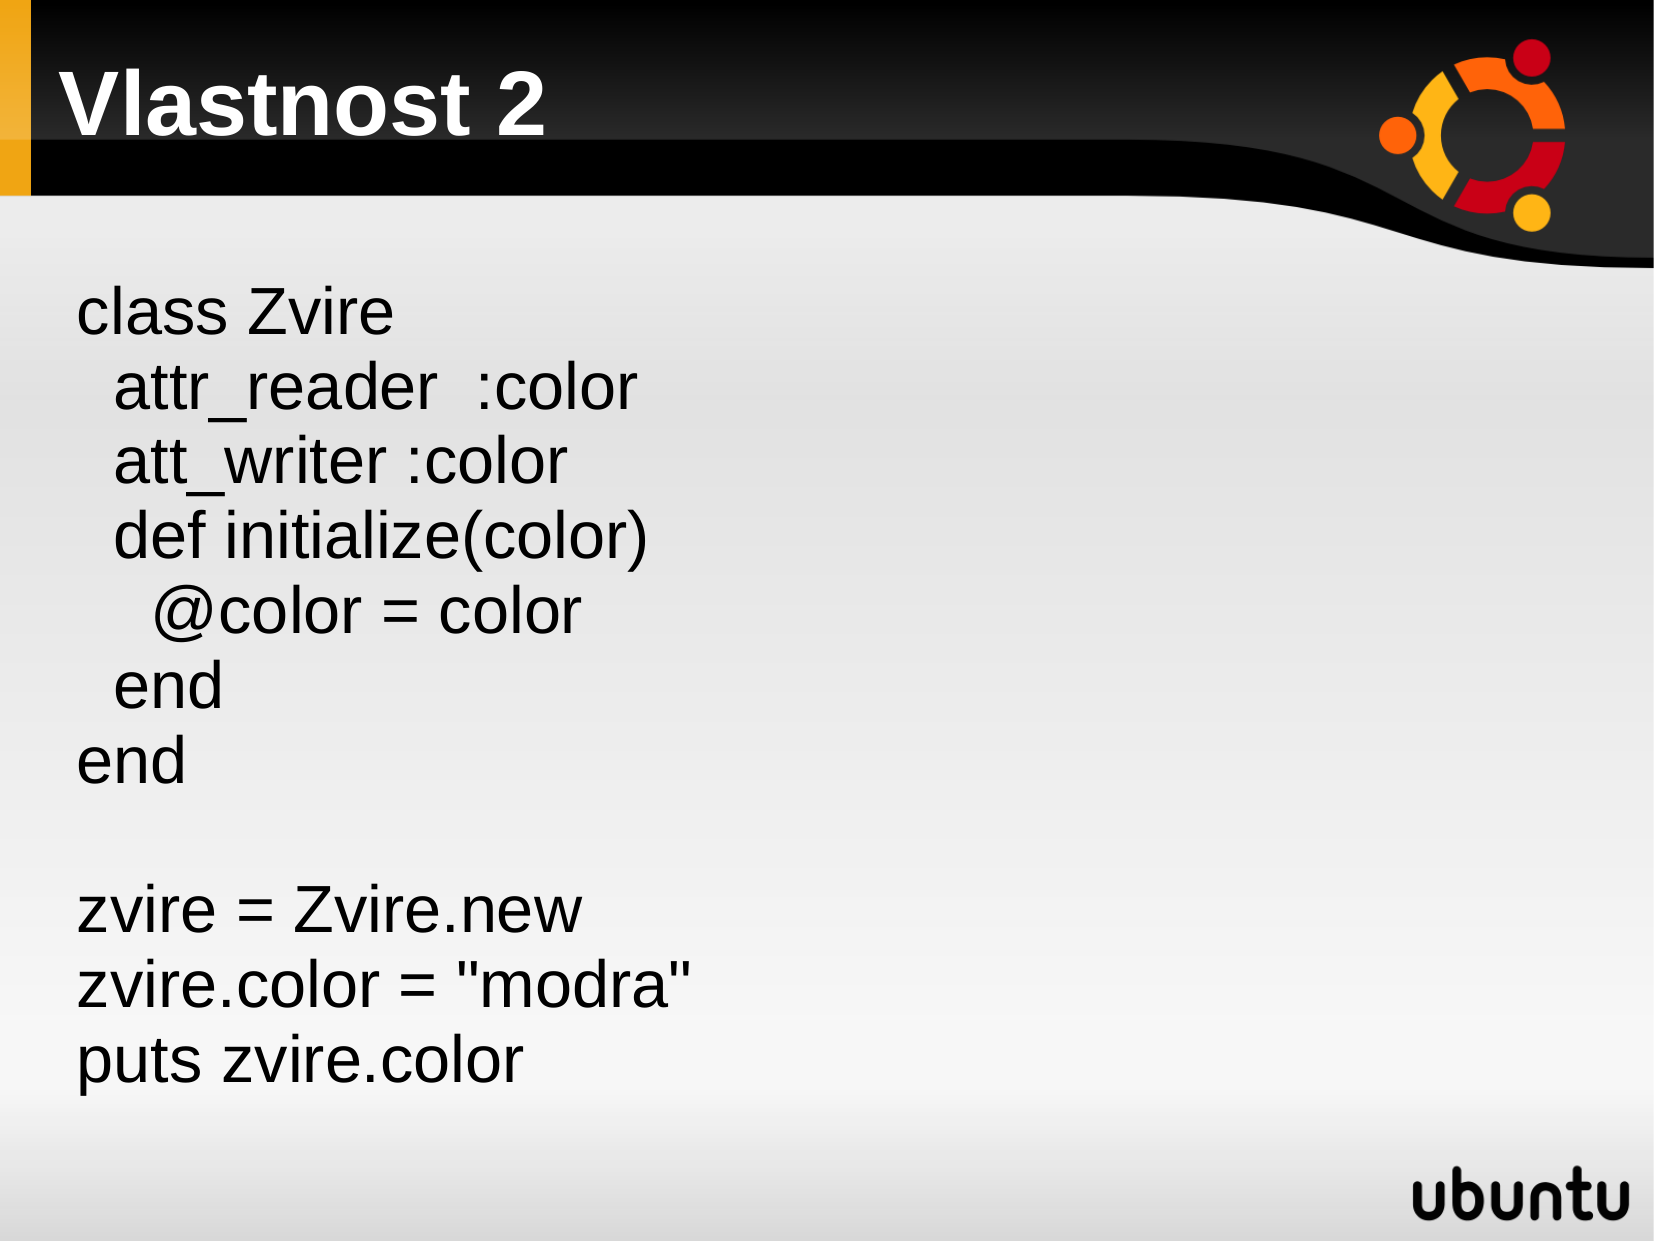

# Vlastnost 2
class Zvire
 attr_reader :color
 att_writer :color
 def initialize(color)
 @color = color
 end
end
zvire = Zvire.new
zvire.color = "modra"
puts zvire.color